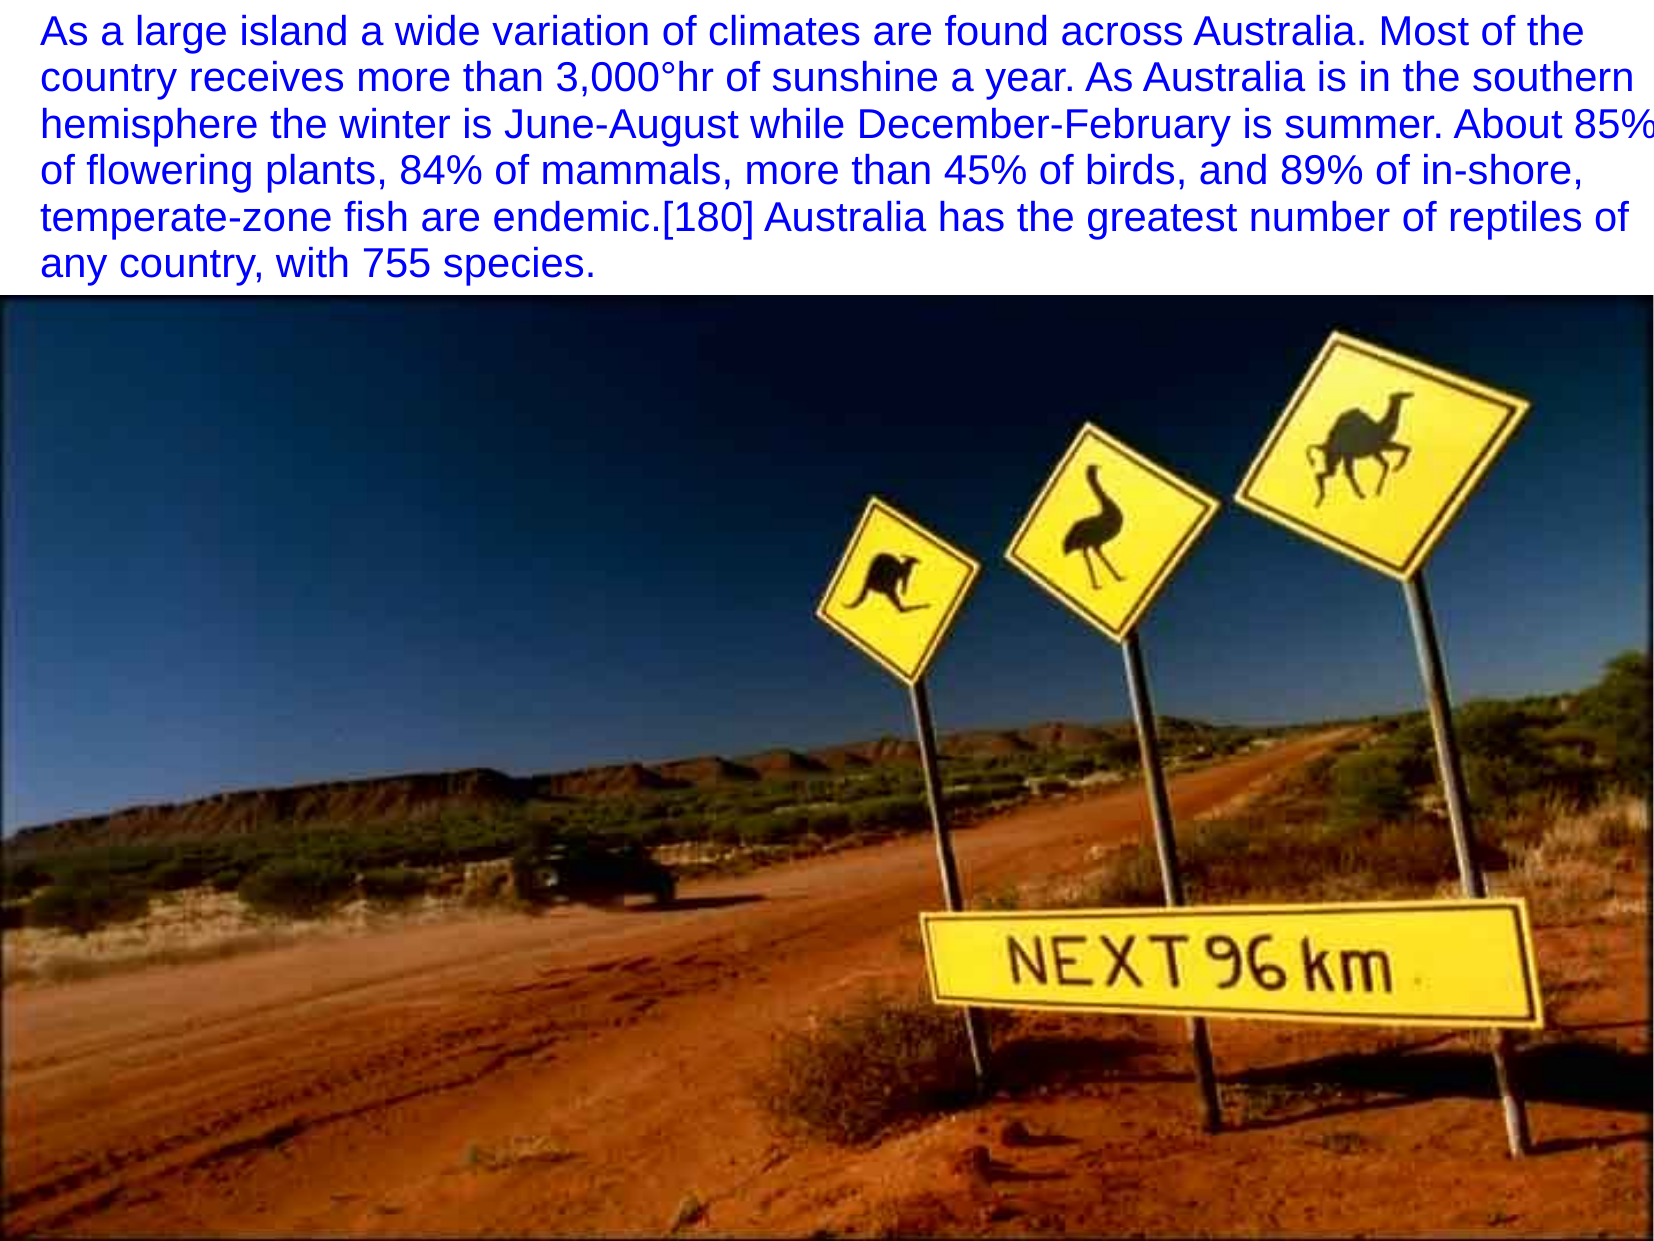

As a large island a wide variation of climates are found across Australia. Most of the country receives more than 3,000°hr of sunshine a year. As Australia is in the southern hemisphere the winter is June-August while December-February is summer. About 85% of flowering plants, 84% of mammals, more than 45% of birds, and 89% of in-shore, temperate-zone fish are endemic.[180] Australia has the greatest number of reptiles of any country, with 755 species.